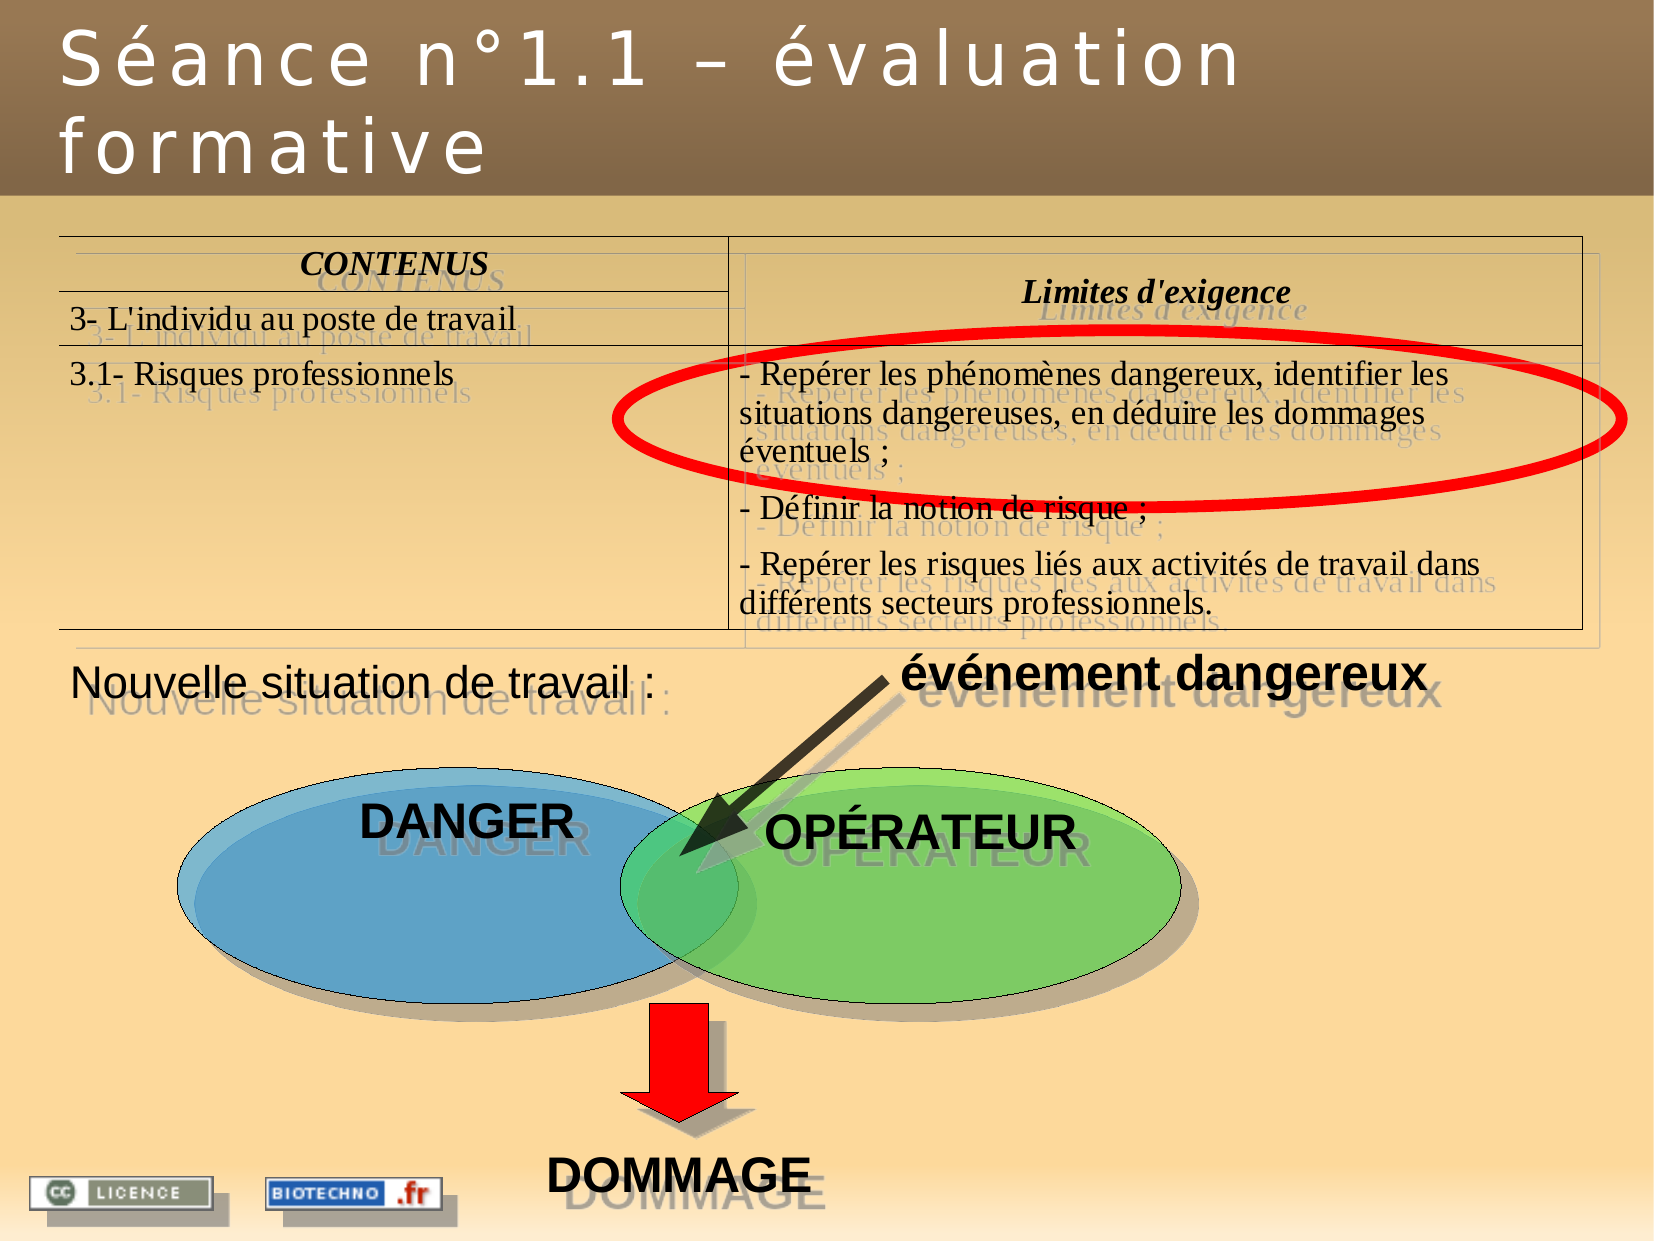

# Séance n°1.1 – évaluation formative
événement dangereux
Nouvelle situation de travail :
DANGER
OPÉRATEUR
DOMMAGE